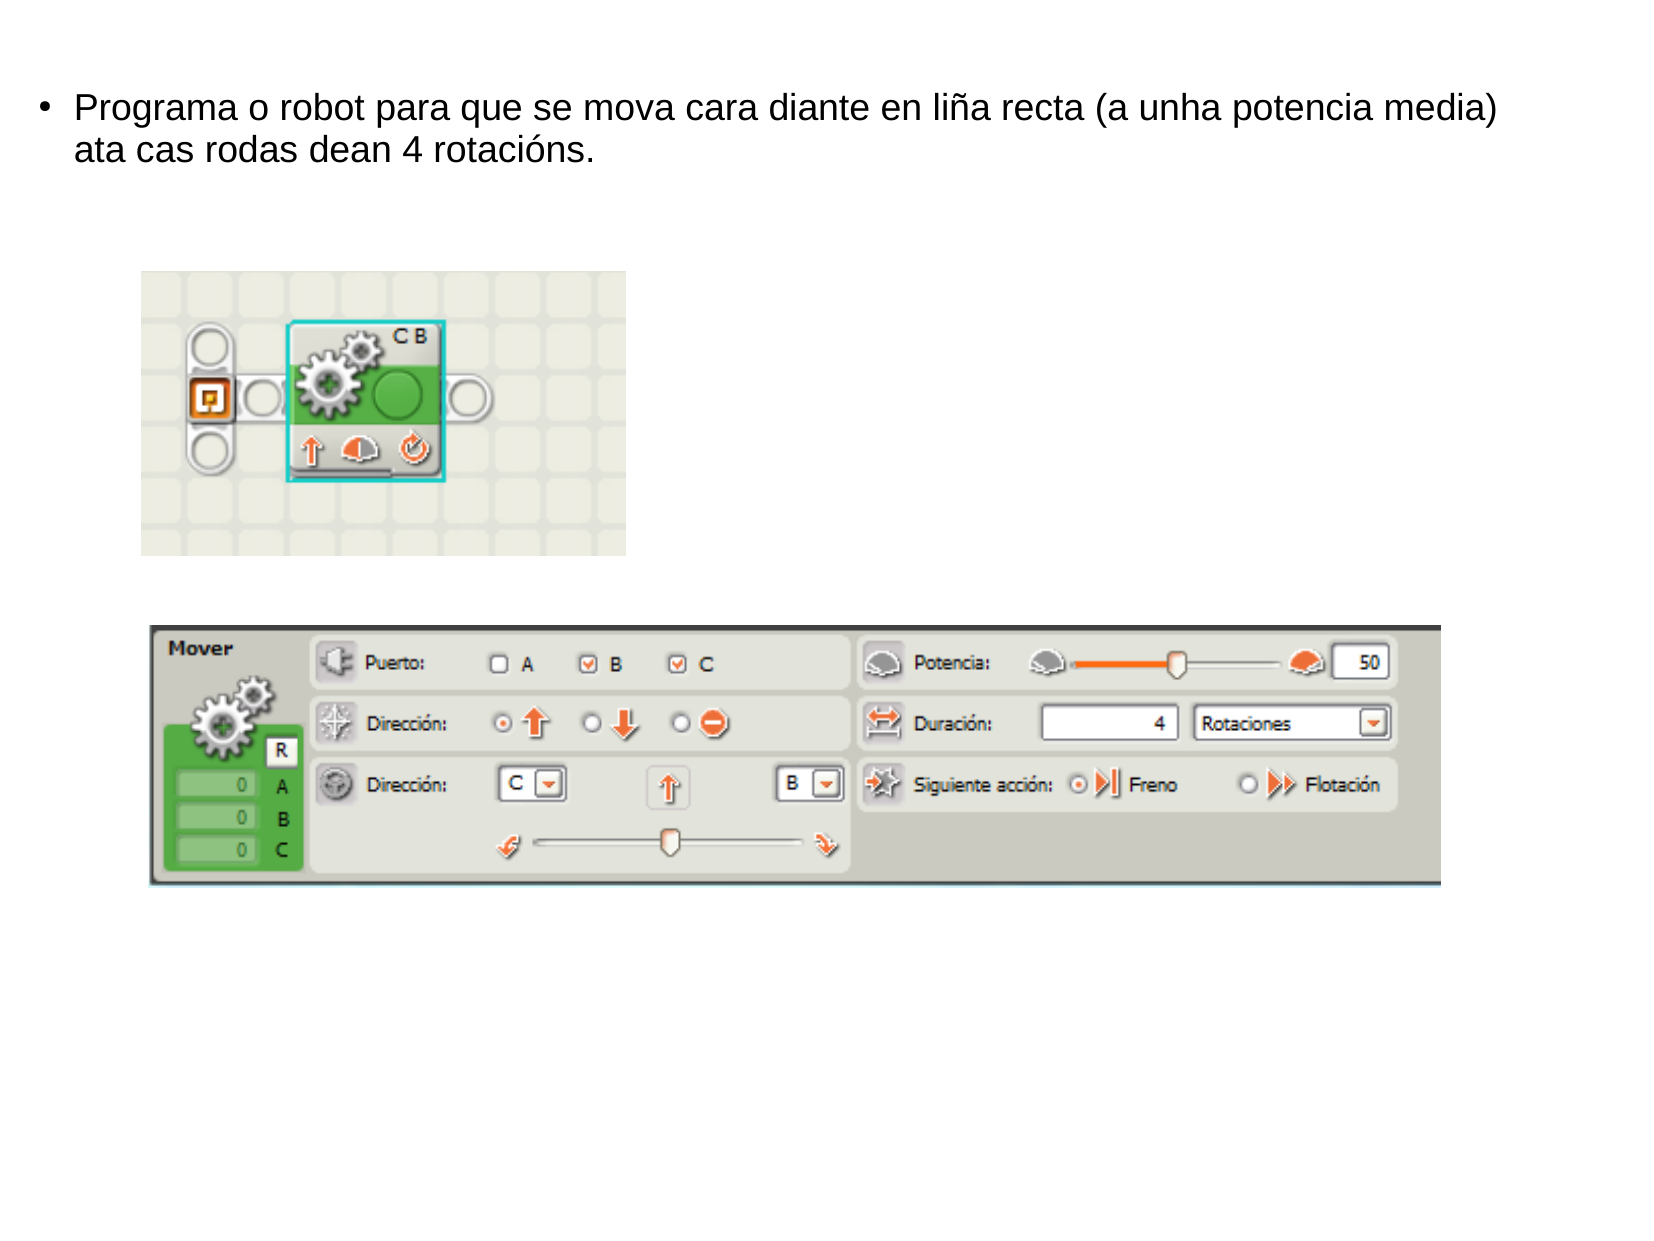

Programa o robot para que se mova cara diante en liña recta (a unha potencia media) ata cas rodas dean 4 rotacións.